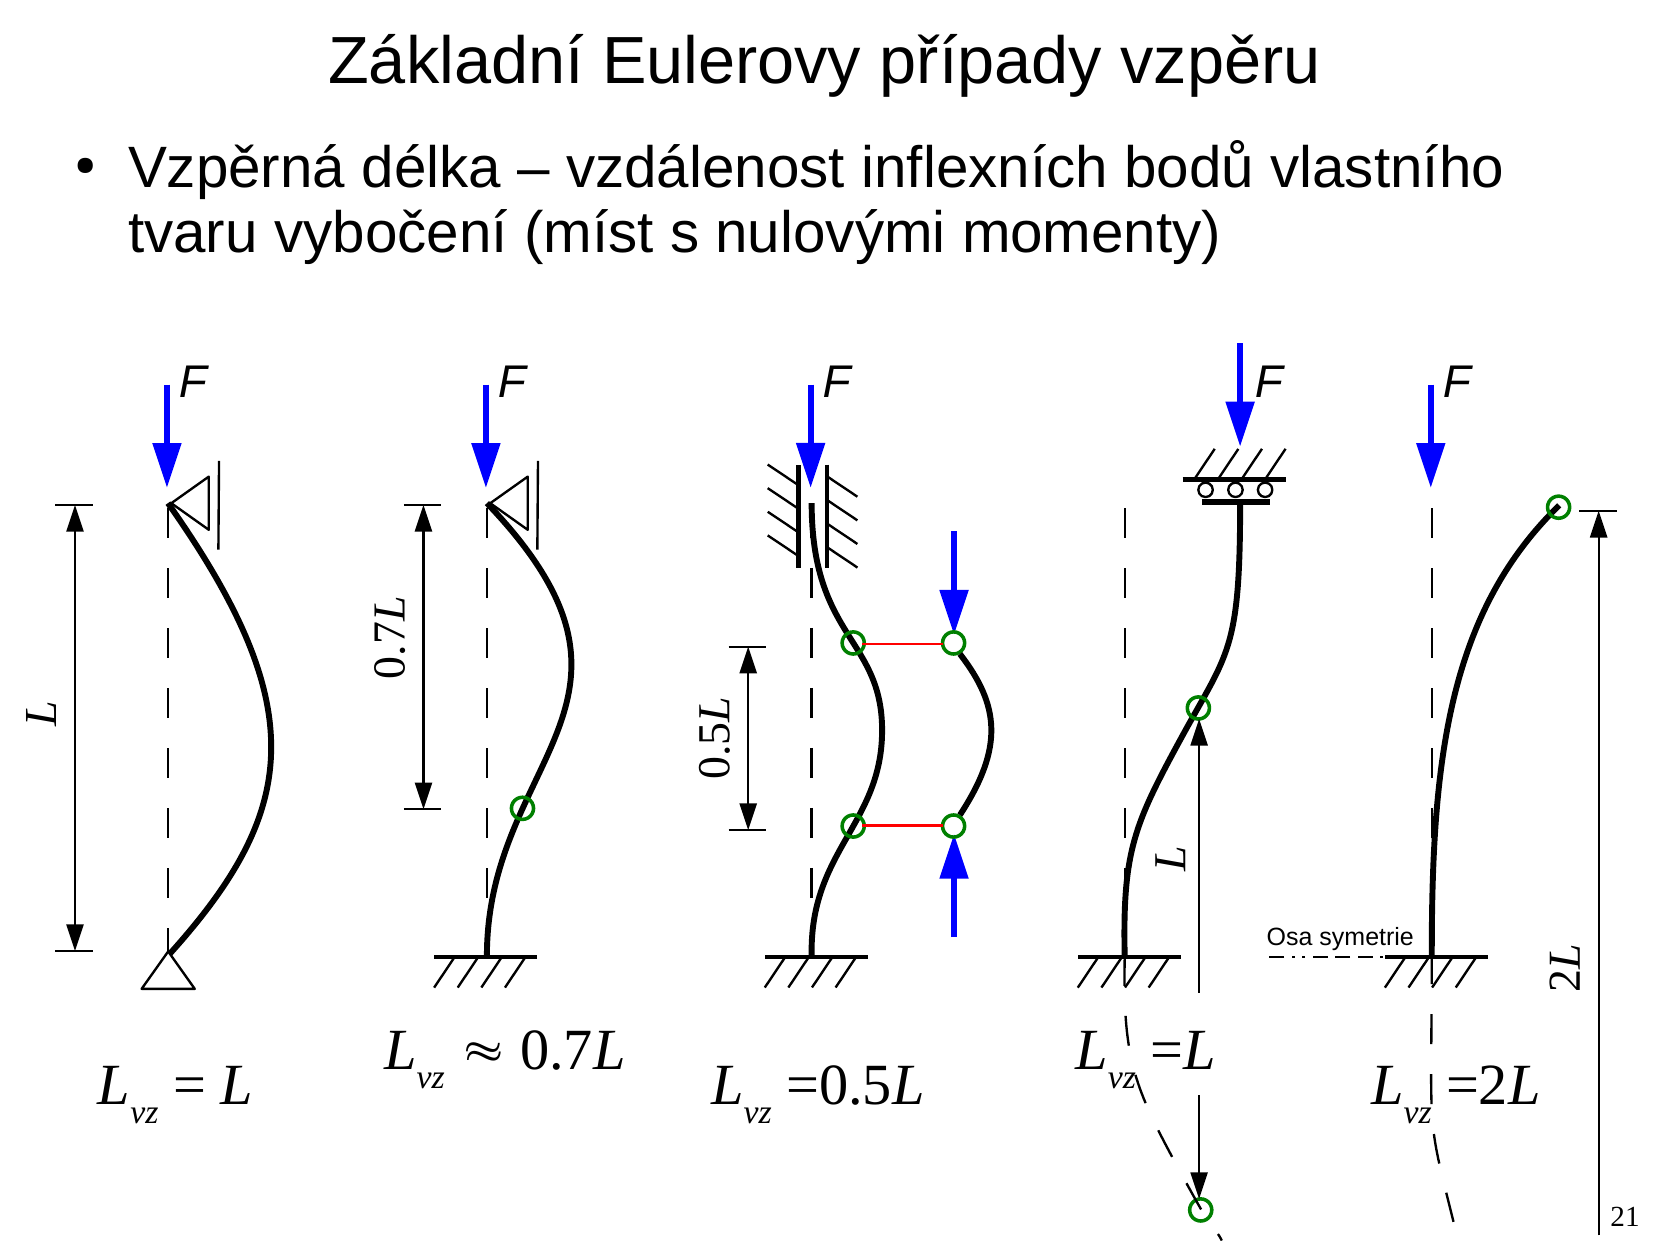

# Základní Eulerovy případy vzpěru
Vzpěrná délka – vzdálenost inflexních bodů vlastního tvaru vybočení (míst s nulovými momenty)
F
F
F
F
F
0.7L
L
0.5L
L
Osa symetrie
2L
Lvz » 0.7L
Lvz =L
Lvz = L
Lvz =0.5L
Lvz =2L
21